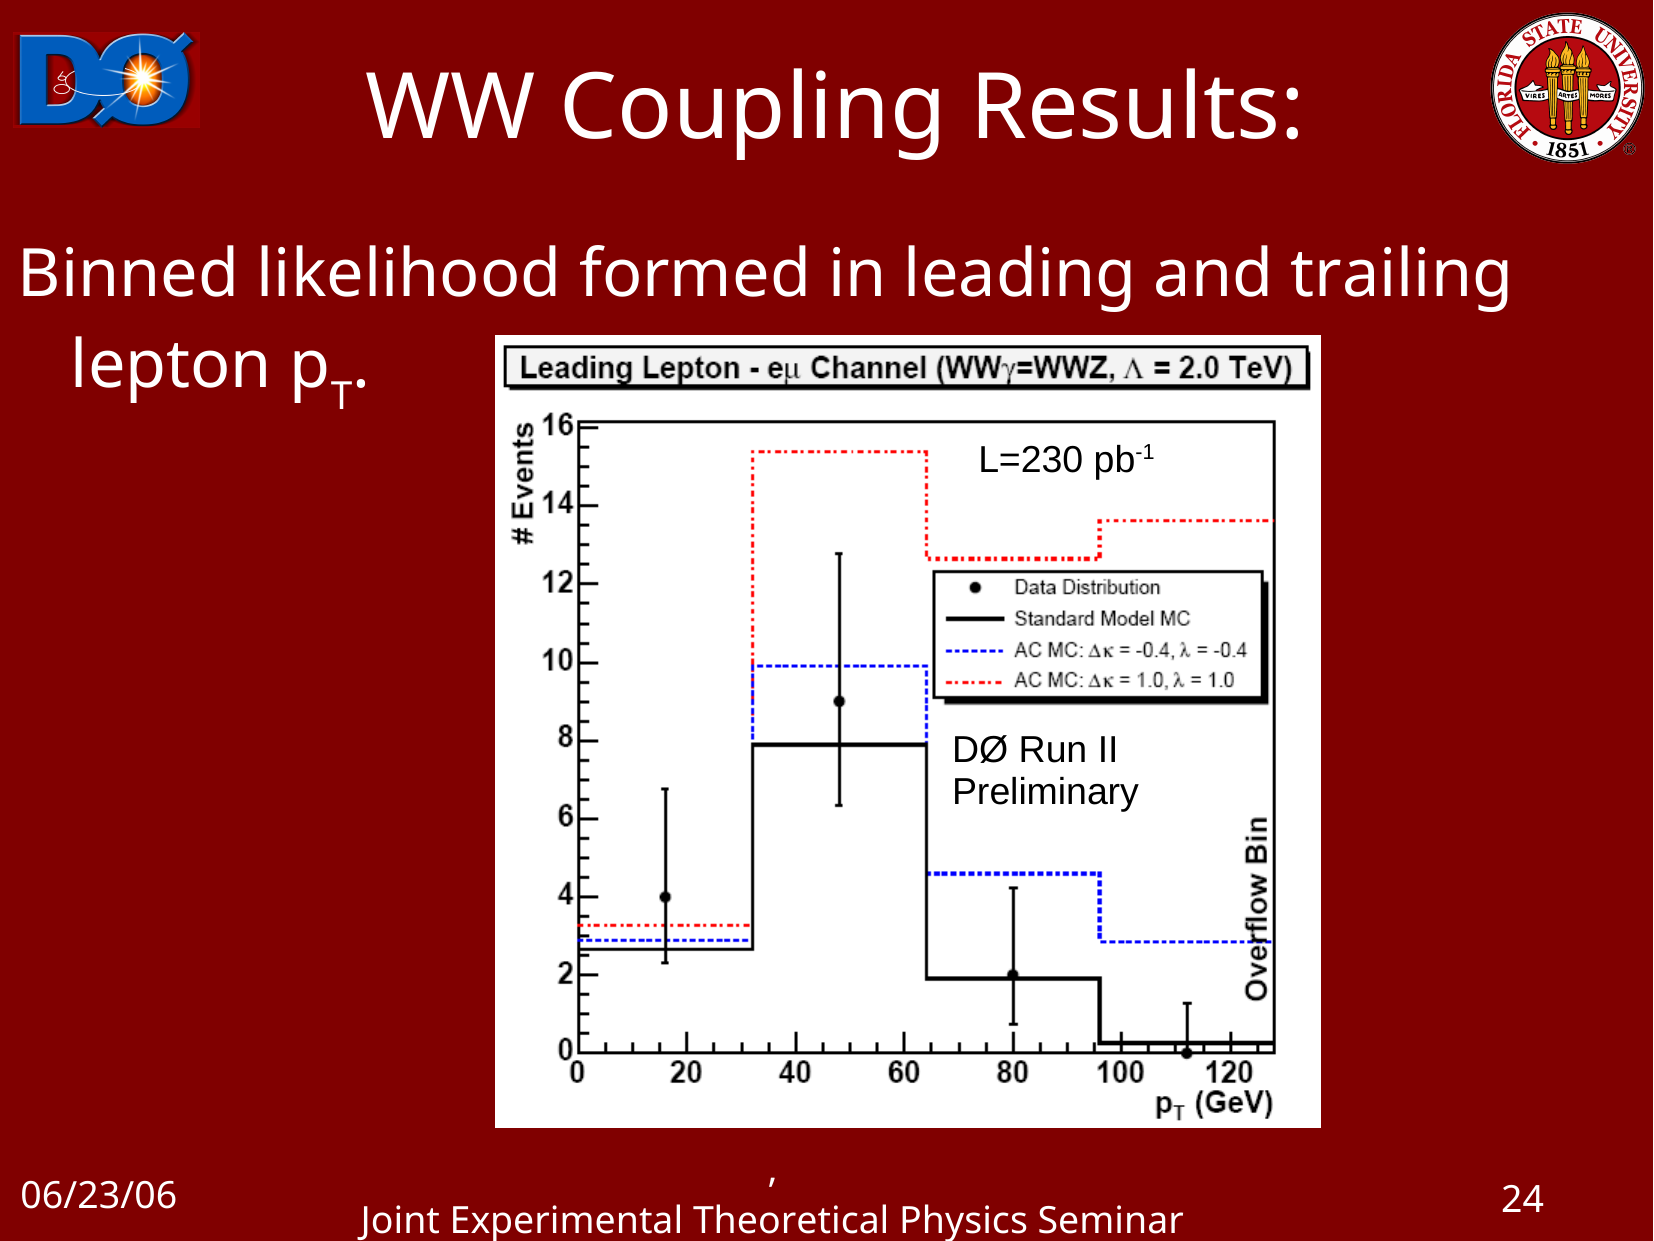

# WW Coupling Results:
Binned likelihood formed in leading and trailing lepton pT.
L=230 pb-1
DØ Run II Preliminary